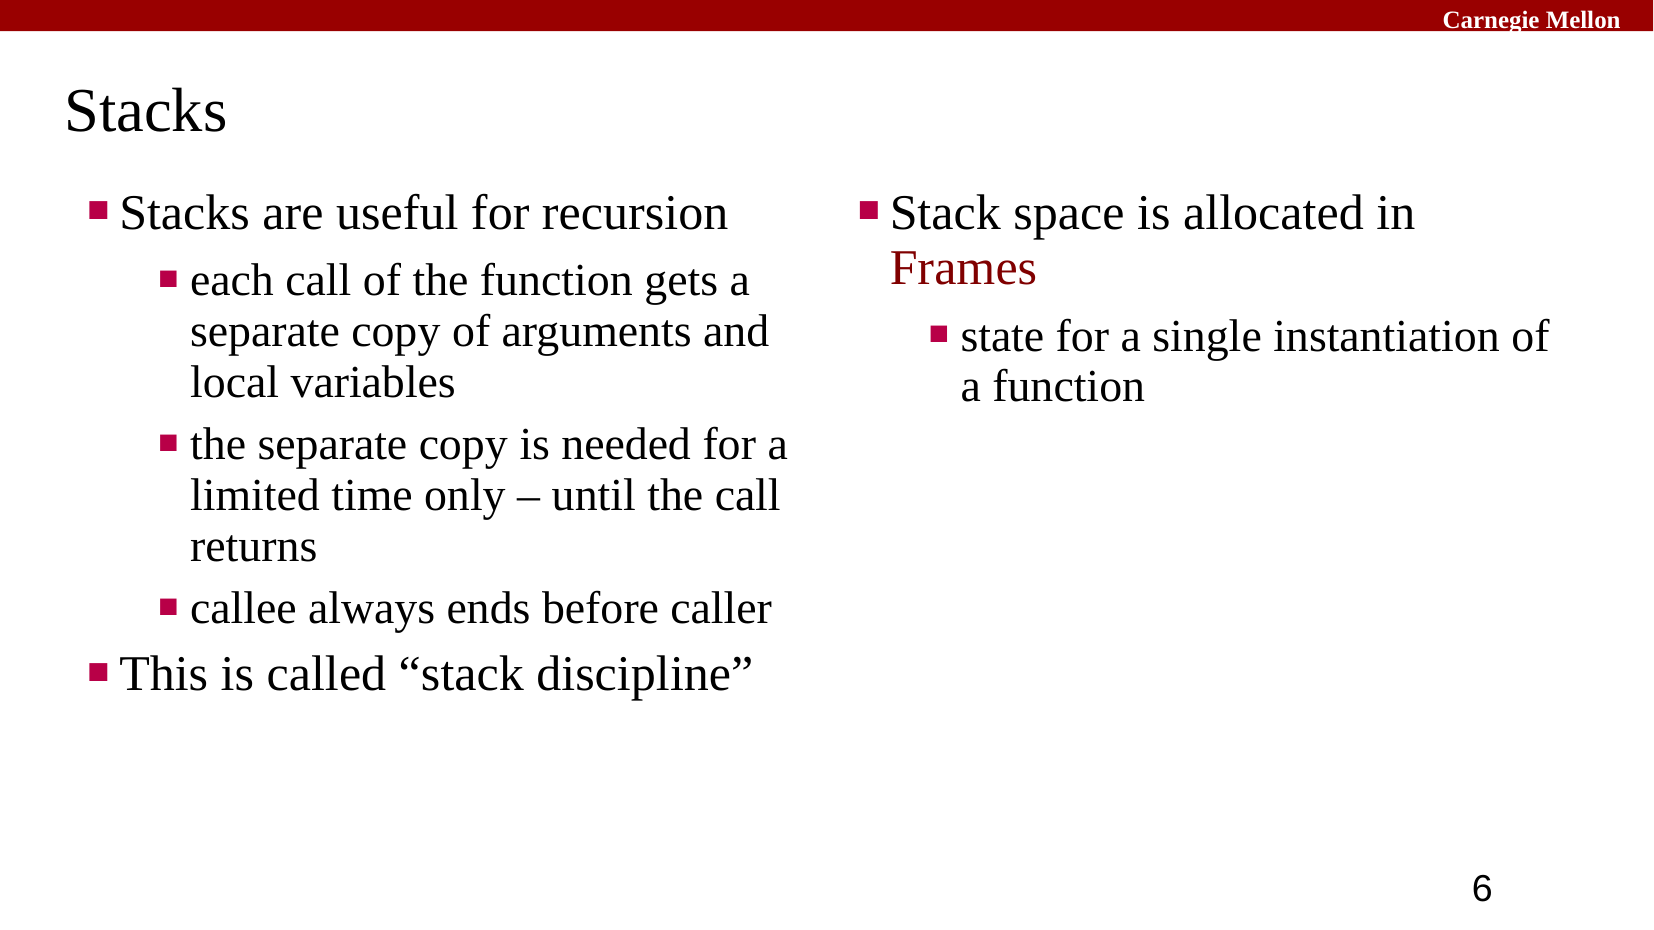

# Stacks
Stacks are useful for recursion
each call of the function gets a separate copy of arguments and local variables
the separate copy is needed for a limited time only – until the call returns
callee always ends before caller
This is called “stack discipline”
Stack space is allocated in Frames
state for a single instantiation of a function